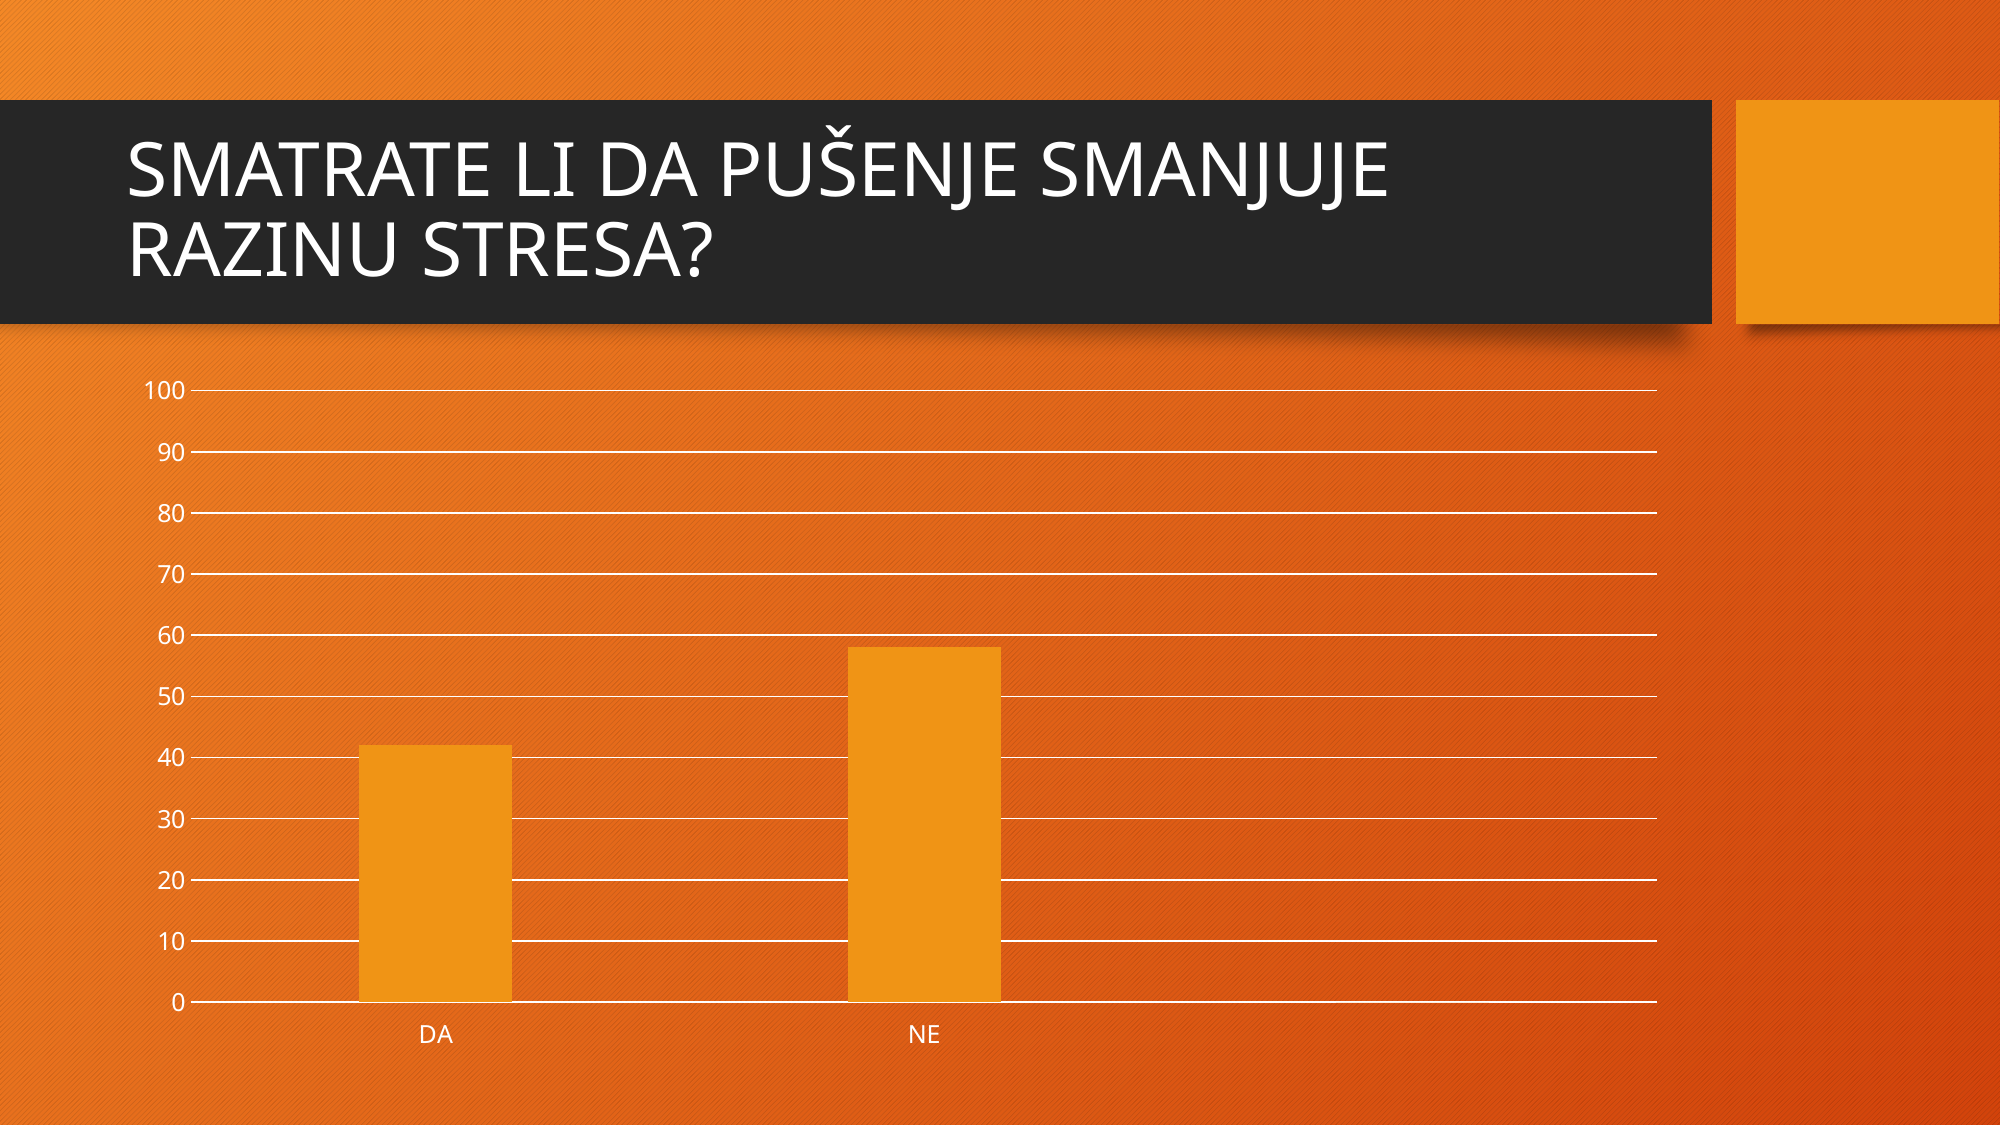

# SMATRATE LI DA PUŠENJE SMANJUJE RAZINU STRESA?
### Chart
| Category | Skup 1 |
|---|---|
| DA | 42.0 |
| NE | 58.0 |
| None | 0.0 |